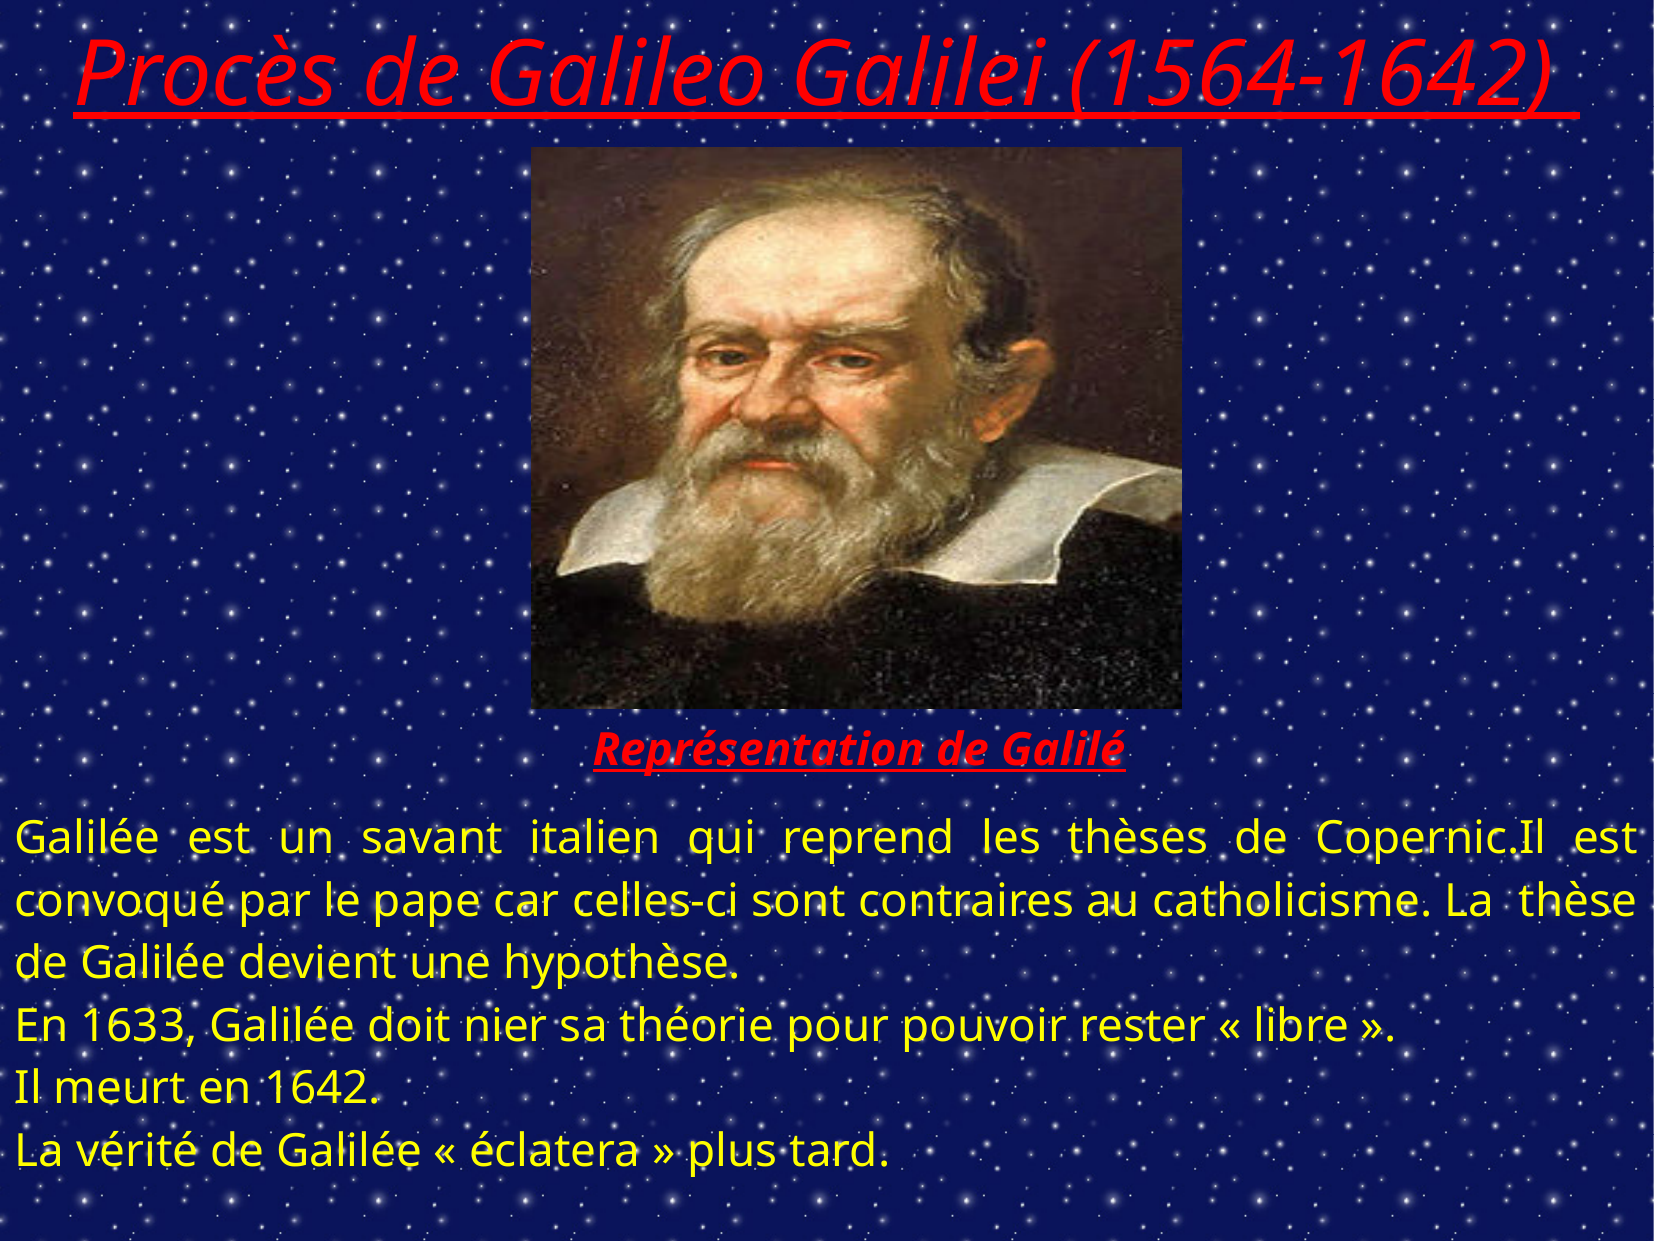

Procès de Galileo Galilei (1564-1642)
Représentation de Galilé
Galilée est un savant italien qui reprend les thèses de Copernic.Il est convoqué par le pape car celles-ci sont contraires au catholicisme. La thèse de Galilée devient une hypothèse.
En 1633, Galilée doit nier sa théorie pour pouvoir rester « libre ».
Il meurt en 1642.
La vérité de Galilée « éclatera » plus tard.